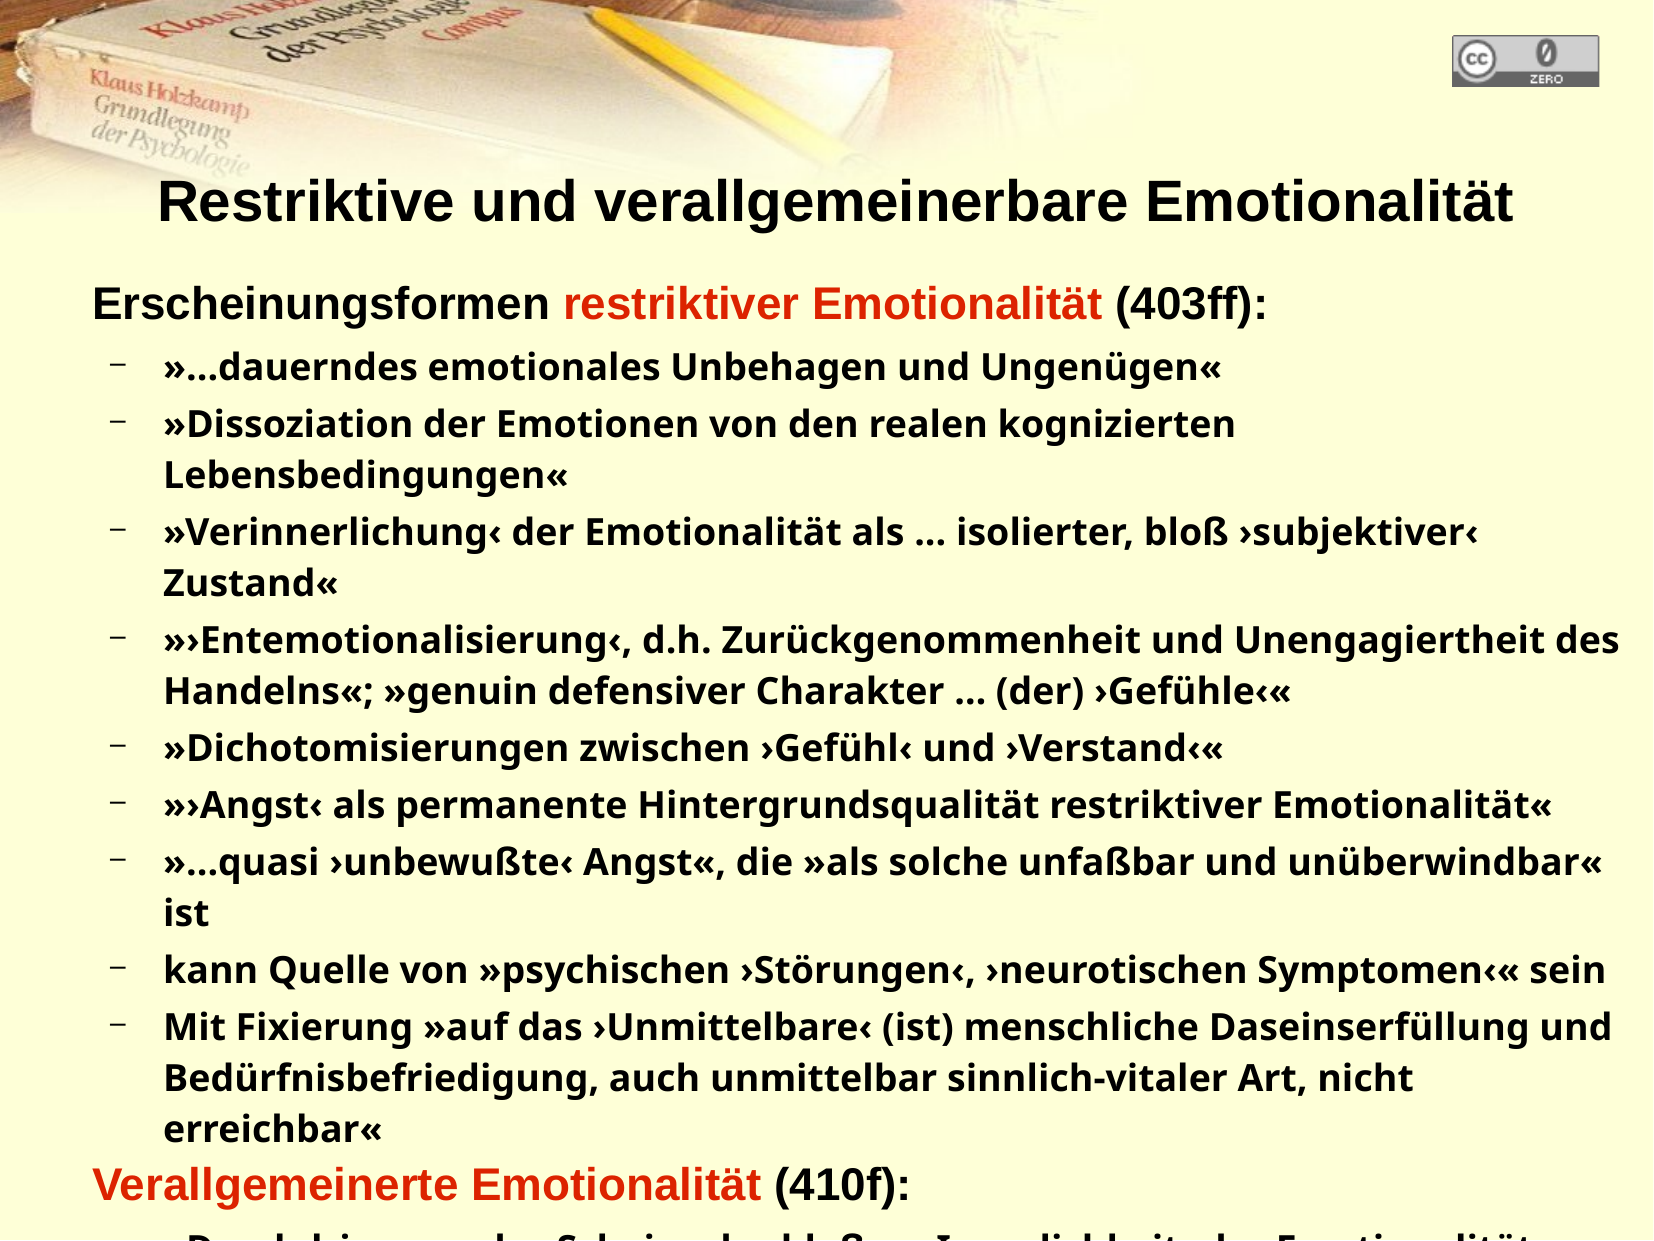

# Restriktive und verallgemeinerbare Emotionalität
Erscheinungsformen restriktiver Emotionalität (403ff):
»...dauerndes emotionales Unbehagen und Ungenügen«
»Dissoziation der Emotionen von den realen kognizierten Lebensbedingungen«
»Verinnerlichung‹ der Emotionalität als ... isolierter, bloß ›subjektiver‹ Zustand«
»›Entemotionalisierung‹, d.h. Zurückgenommenheit und Unengagiertheit des Handelns«; »genuin defensiver Charakter … (der) ›Gefühle‹«
»Dichotomisierungen zwischen ›Gefühl‹ und ›Verstand‹«
»›Angst‹ als permanente Hintergrundsqualität restriktiver Emotionalität«
»...quasi ›unbewußte‹ Angst«, die »als solche unfaßbar und unüberwindbar« ist
kann Quelle von »psychischen ›Störungen‹, ›neurotischen Symptomen‹« sein
Mit Fixierung »auf das ›Unmittelbare‹ (ist) menschliche Daseinserfüllung und Bedürfnisbefriedigung, auch unmittelbar sinnlich-vitaler Art, nicht erreichbar«
Verallgemeinerte Emotionalität (410f):
»Durchdringung des Scheins der bloßen ›Innerlichkeit‹ der Emotionalität durch in ›bewußtem‹ Verhalten herauszuhebende wirkliche Lebensverhältnisse«
»Wiedergewinnung der eigenen Emotionalität als Erkenntnisquelle ... in Richtung auf die gemeinsame Verfügungserweiterung«
»Schaffung von Bedingungen ›menschlicher‹ Lebenserfüllung/Bedürfnisbefriedigung«